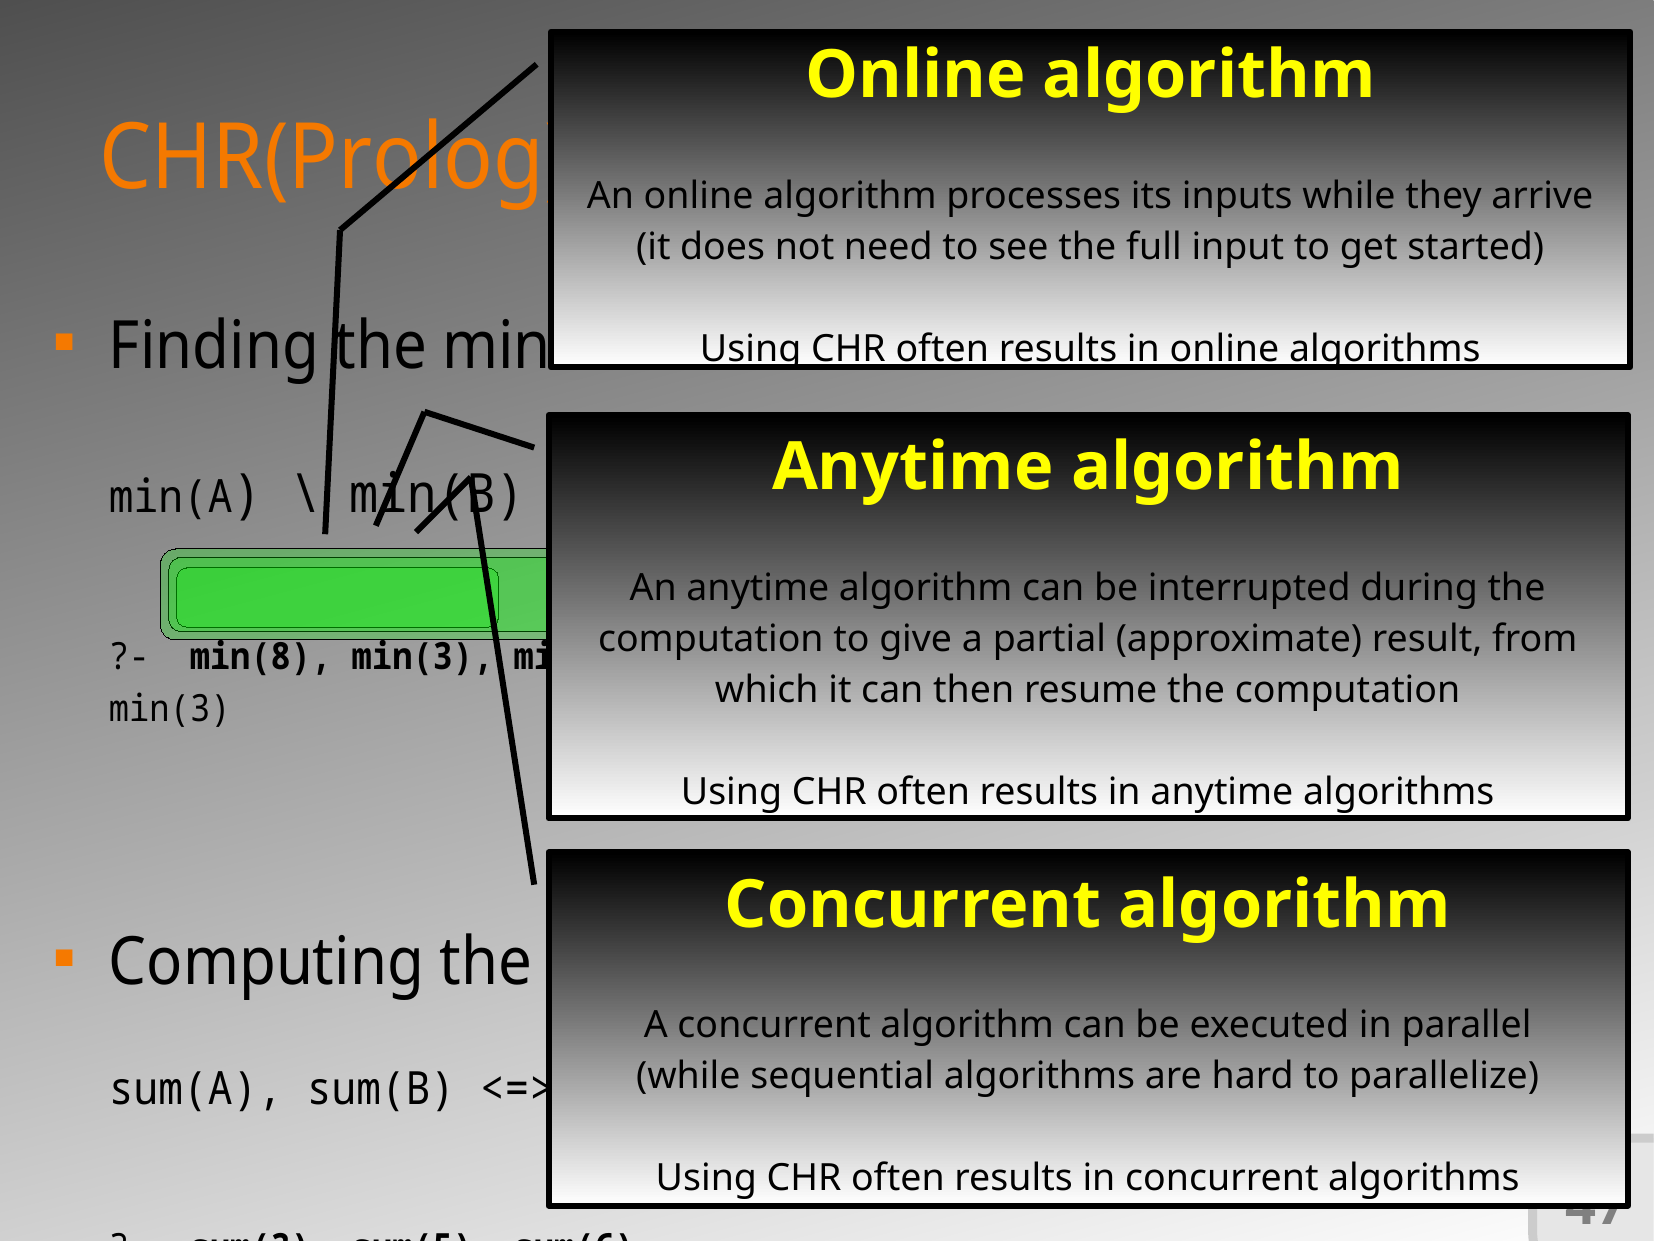

Online algorithm
An online algorithm processes its inputs while they arrive
(it does not need to see the full input to get started)
Using CHR often results in online algorithms
# CHR(Prolog) one-liners (1)
Finding the minimum:
min(A) \ min(B) <=> A =< B | true.
?- min(8), min(3), min(6), min(7).
min(3)
Computing the sum:
sum(A), sum(B) <=> C is A+B, sum(C).
?- sum(3), sum(5), sum(6).
sum(14)
Anytime algorithm
An anytime algorithm can be interrupted during the computation to give a partial (approximate) result, from which it can then resume the computation
Using CHR often results in anytime algorithms
Concurrent algorithm
A concurrent algorithm can be executed in parallel
(while sequential algorithms are hard to parallelize)
Using CHR often results in concurrent algorithms
47